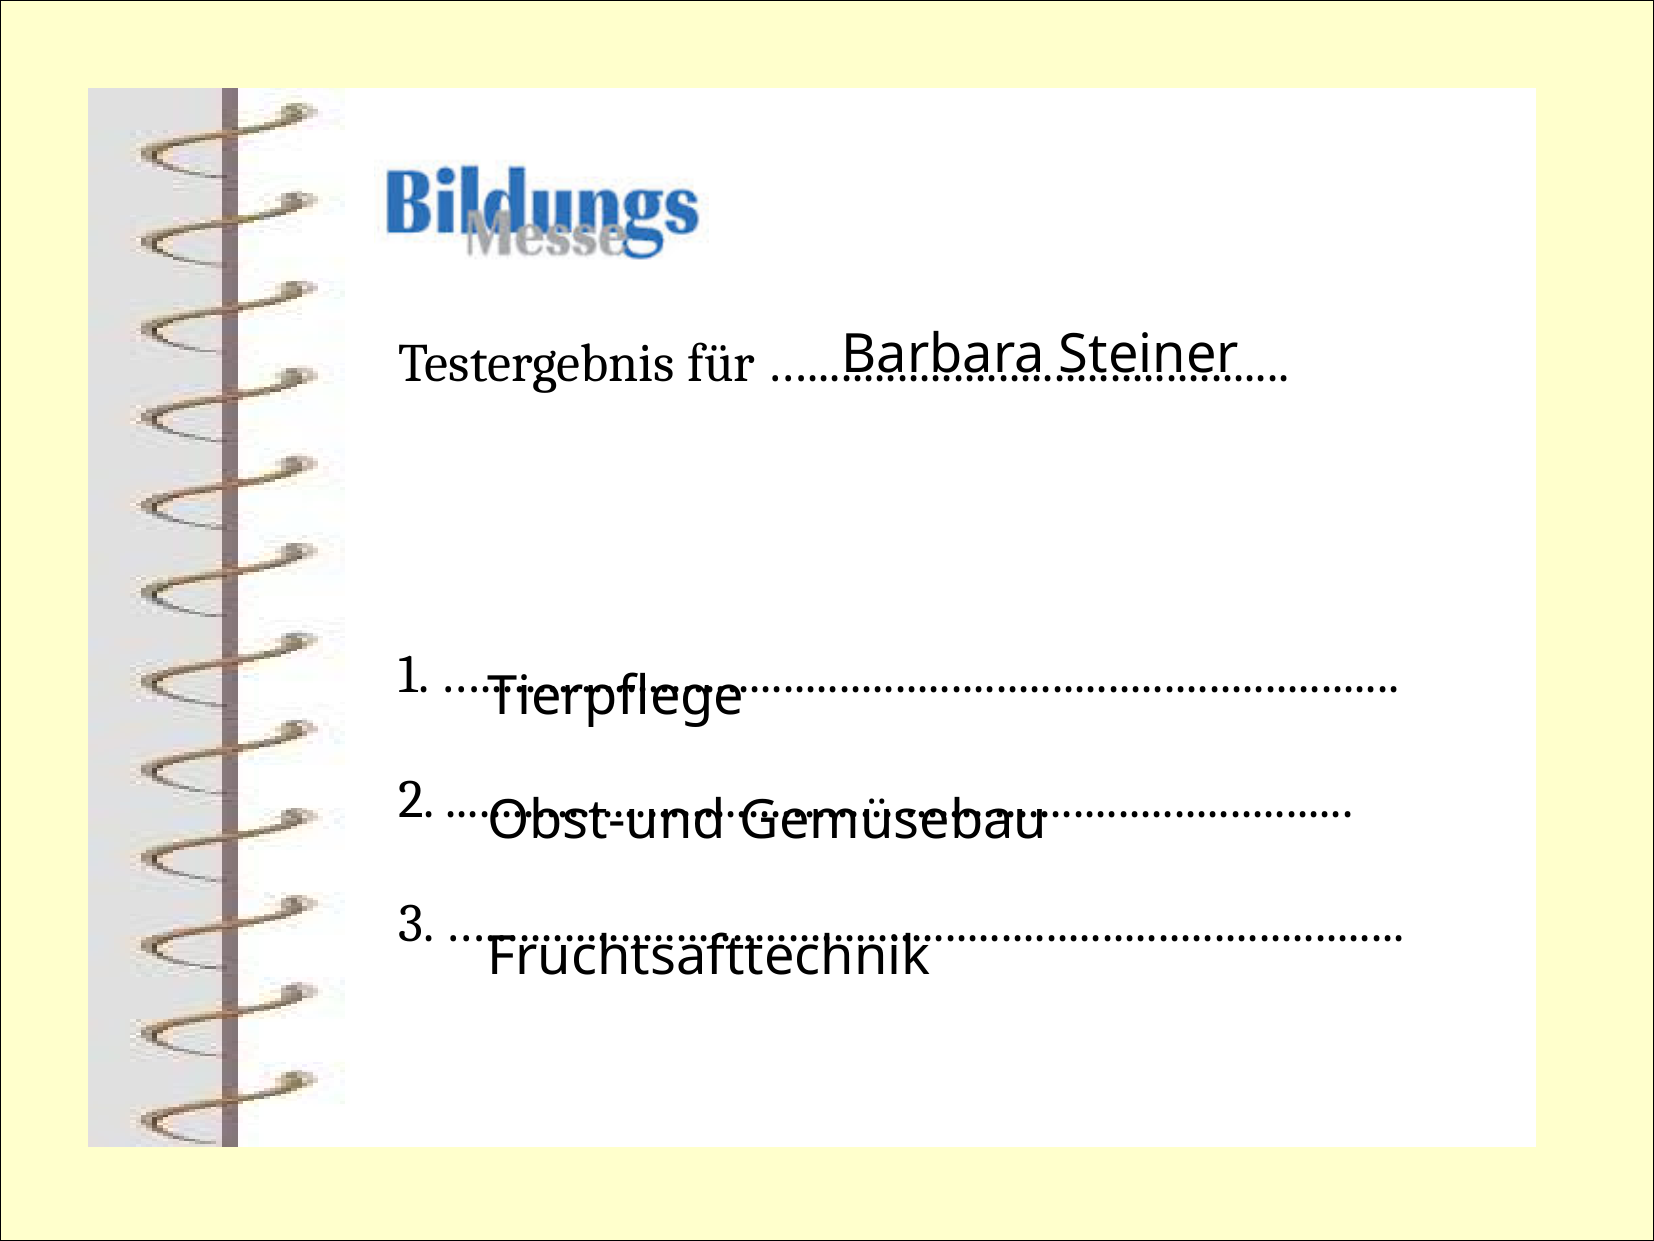

#
Barbara Steiner
Testergebnis für …...........................................
1. …..................................................................................
2. .................................................................................
3. …..................................................................................
Tierpflege
Obst-und Gemüsebau
Fruchtsafttechnik